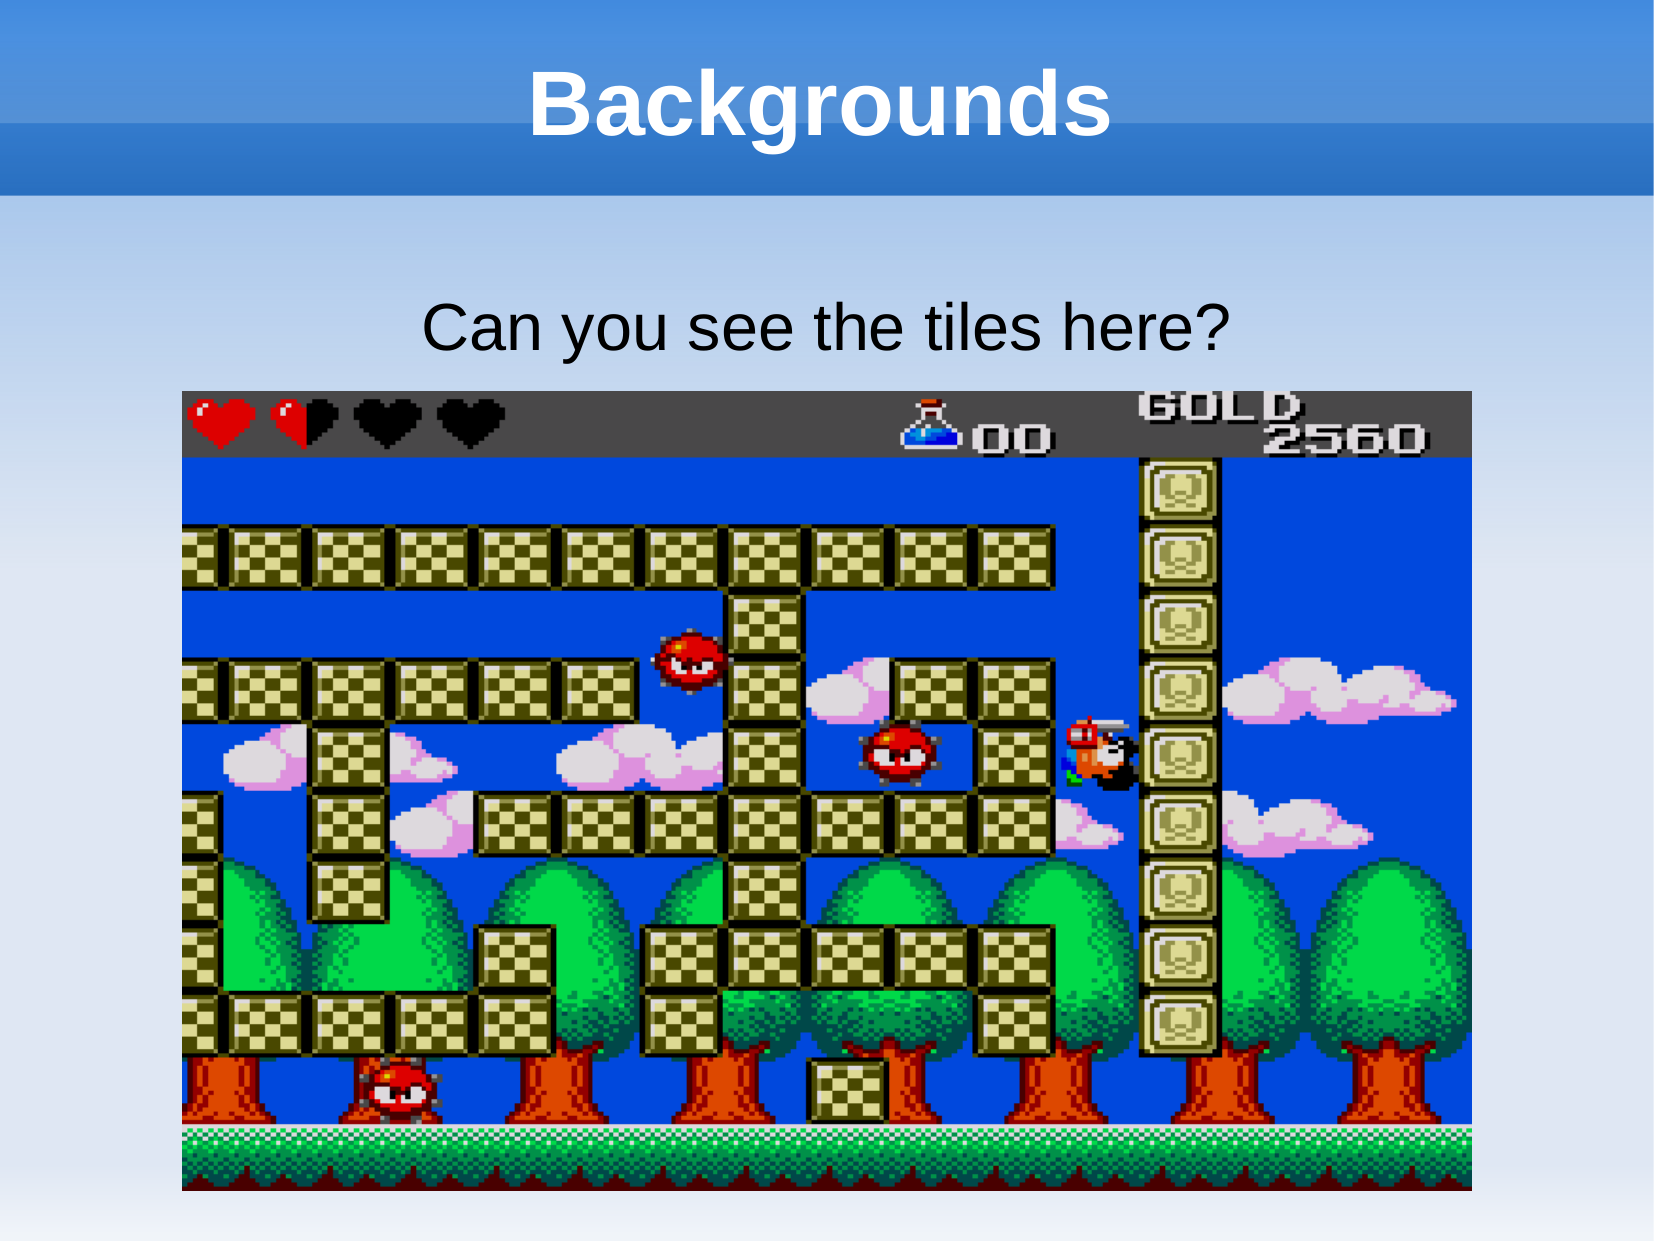

# Backgrounds
Can you see the tiles here?